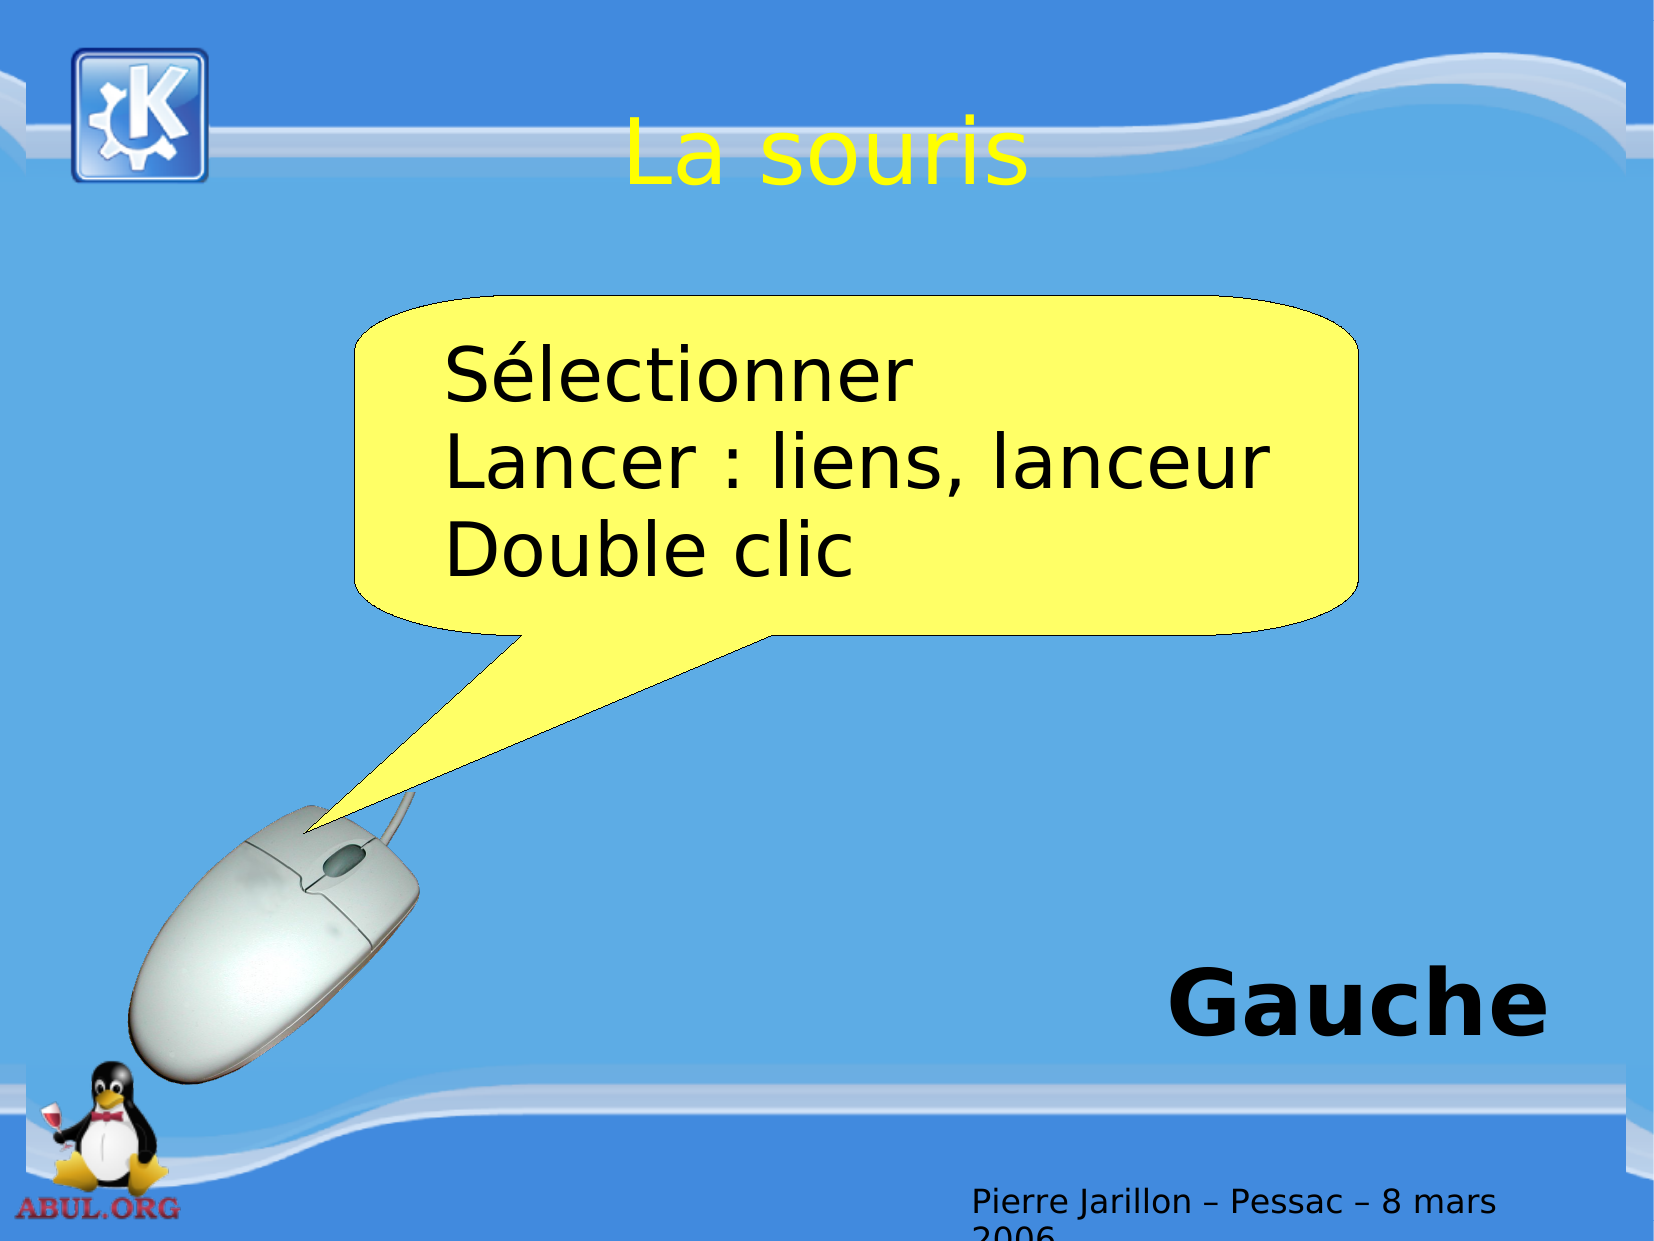

# La souris
Sélectionner
Lancer : liens, lanceur
Double clic
Gauche
Pierre Jarillon – Pessac – 8 mars 2006